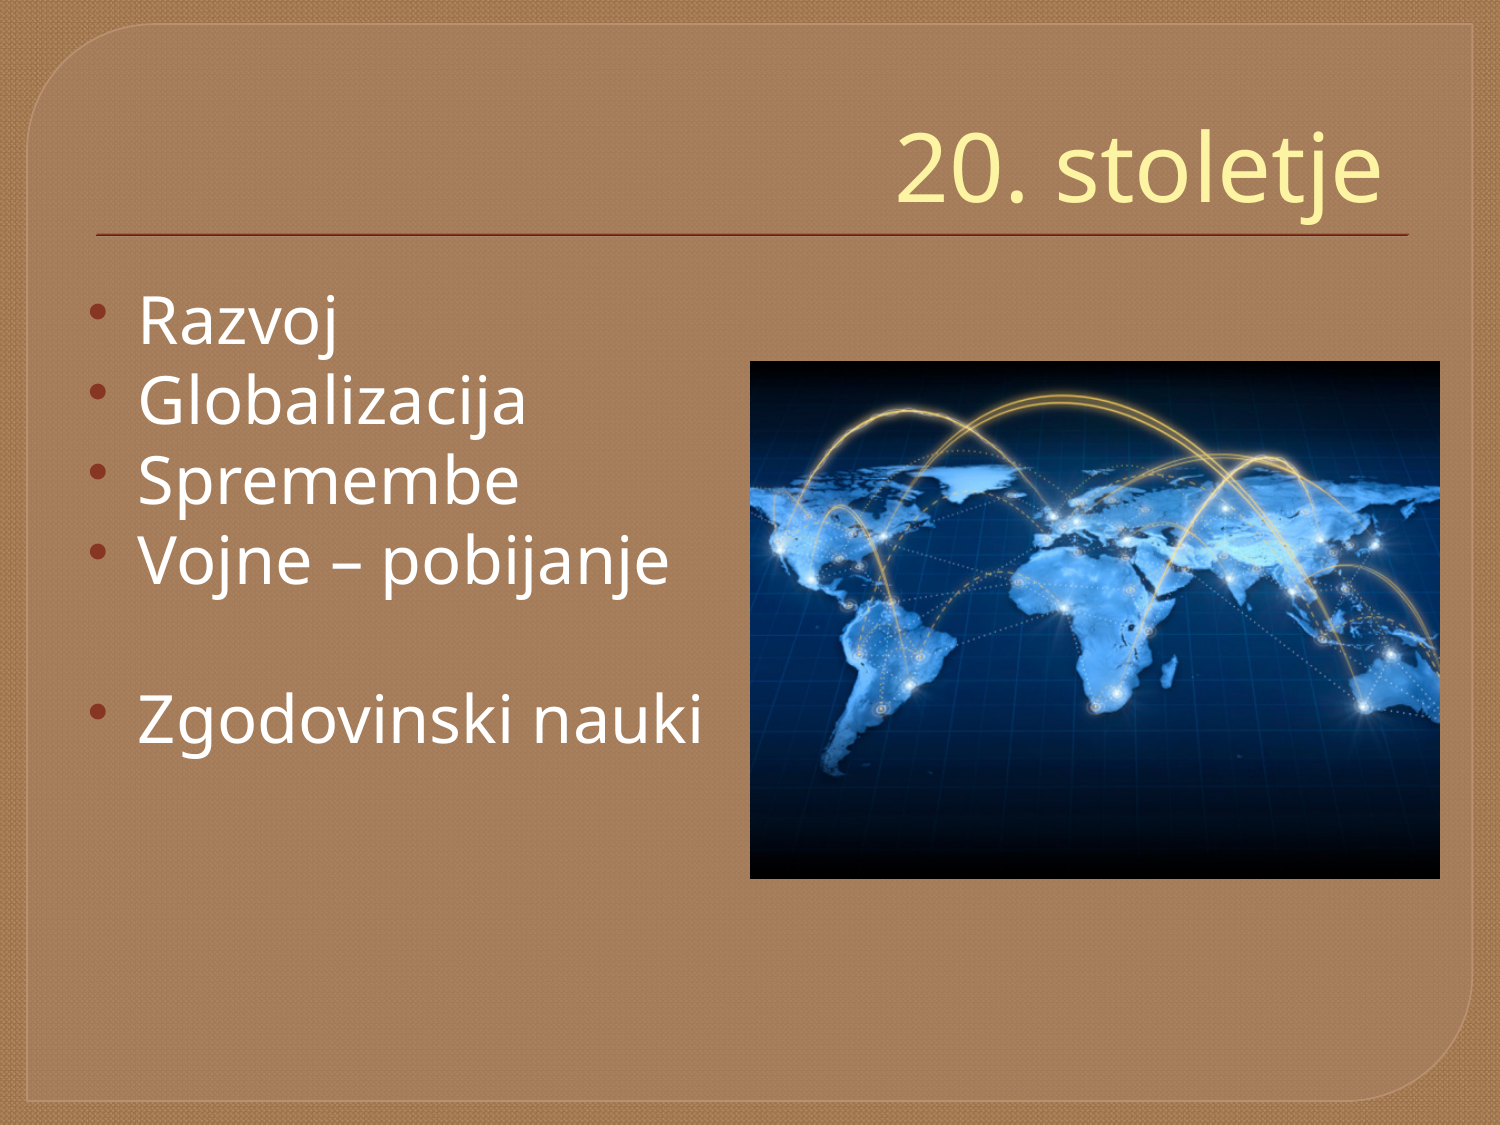

# 20. stoletje
Razvoj
Globalizacija
Spremembe
Vojne – pobijanje
Zgodovinski nauki